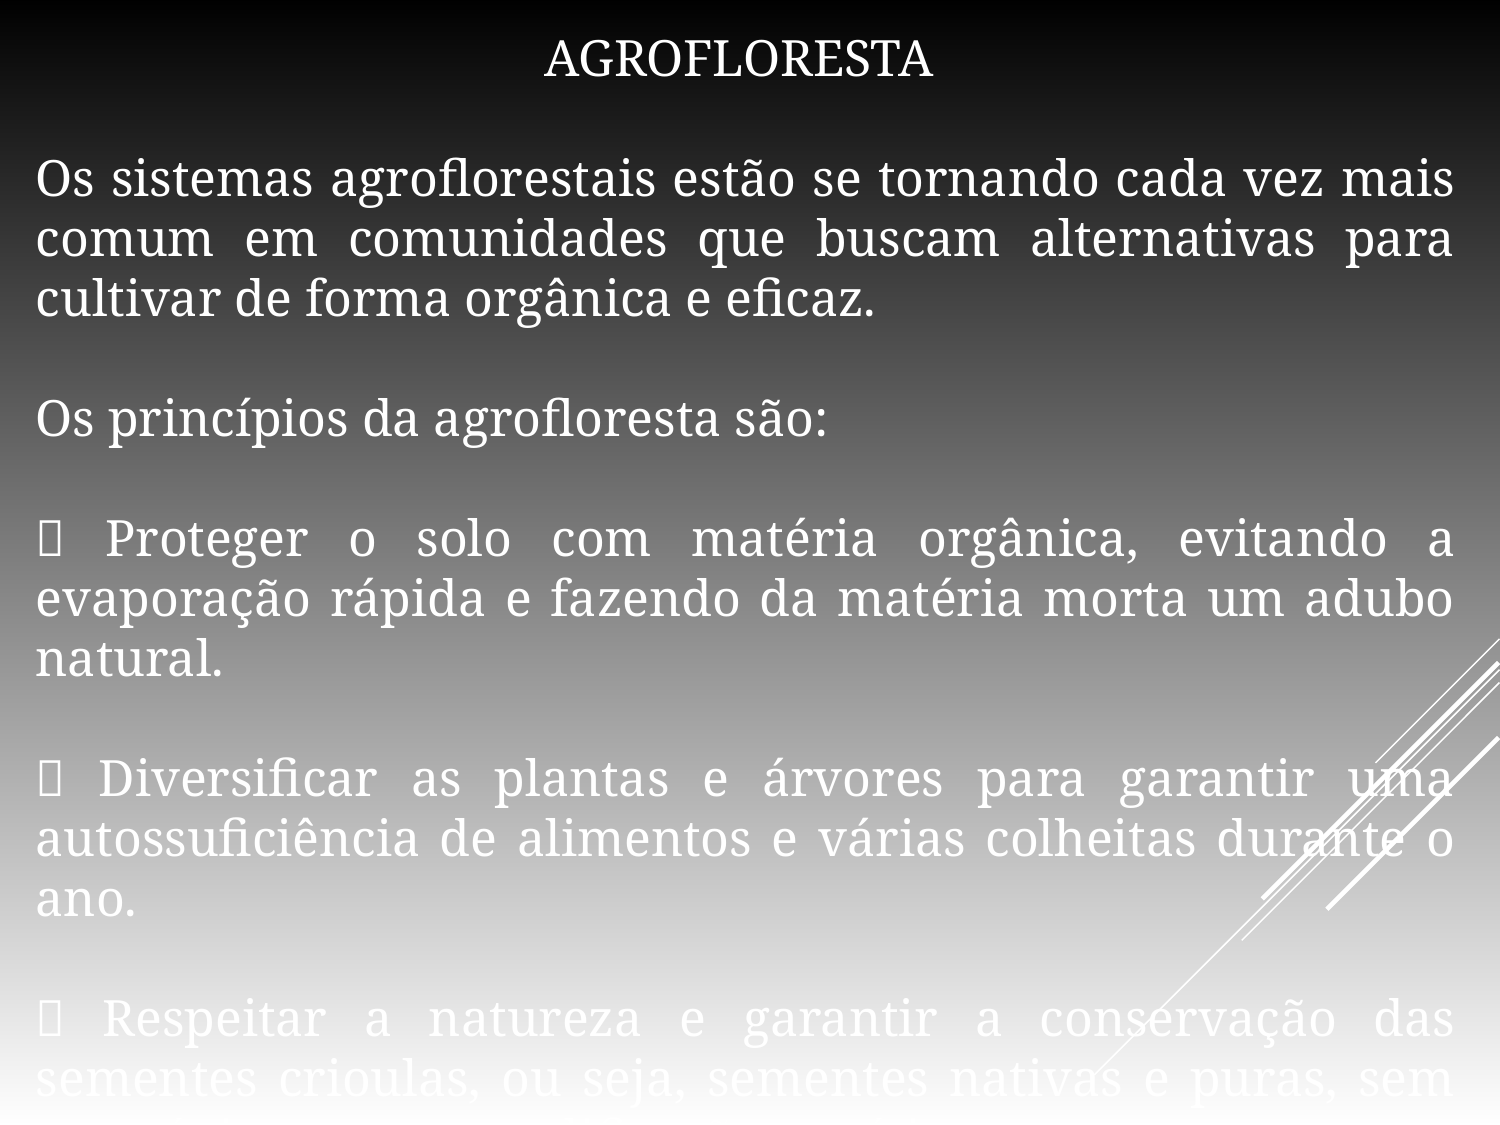

AGROFLORESTA
Os sistemas agroflorestais estão se tornando cada vez mais comum em comunidades que buscam alternativas para cultivar de forma orgânica e eficaz.
Os princípios da agrofloresta são:
 Proteger o solo com matéria orgânica, evitando a evaporação rápida e fazendo da matéria morta um adubo natural.
 Diversificar as plantas e árvores para garantir uma autossuficiência de alimentos e várias colheitas durante o ano.
 Respeitar a natureza e garantir a conservação das sementes crioulas, ou seja, sementes nativas e puras, sem agrotóxicos e sem modificação genética.